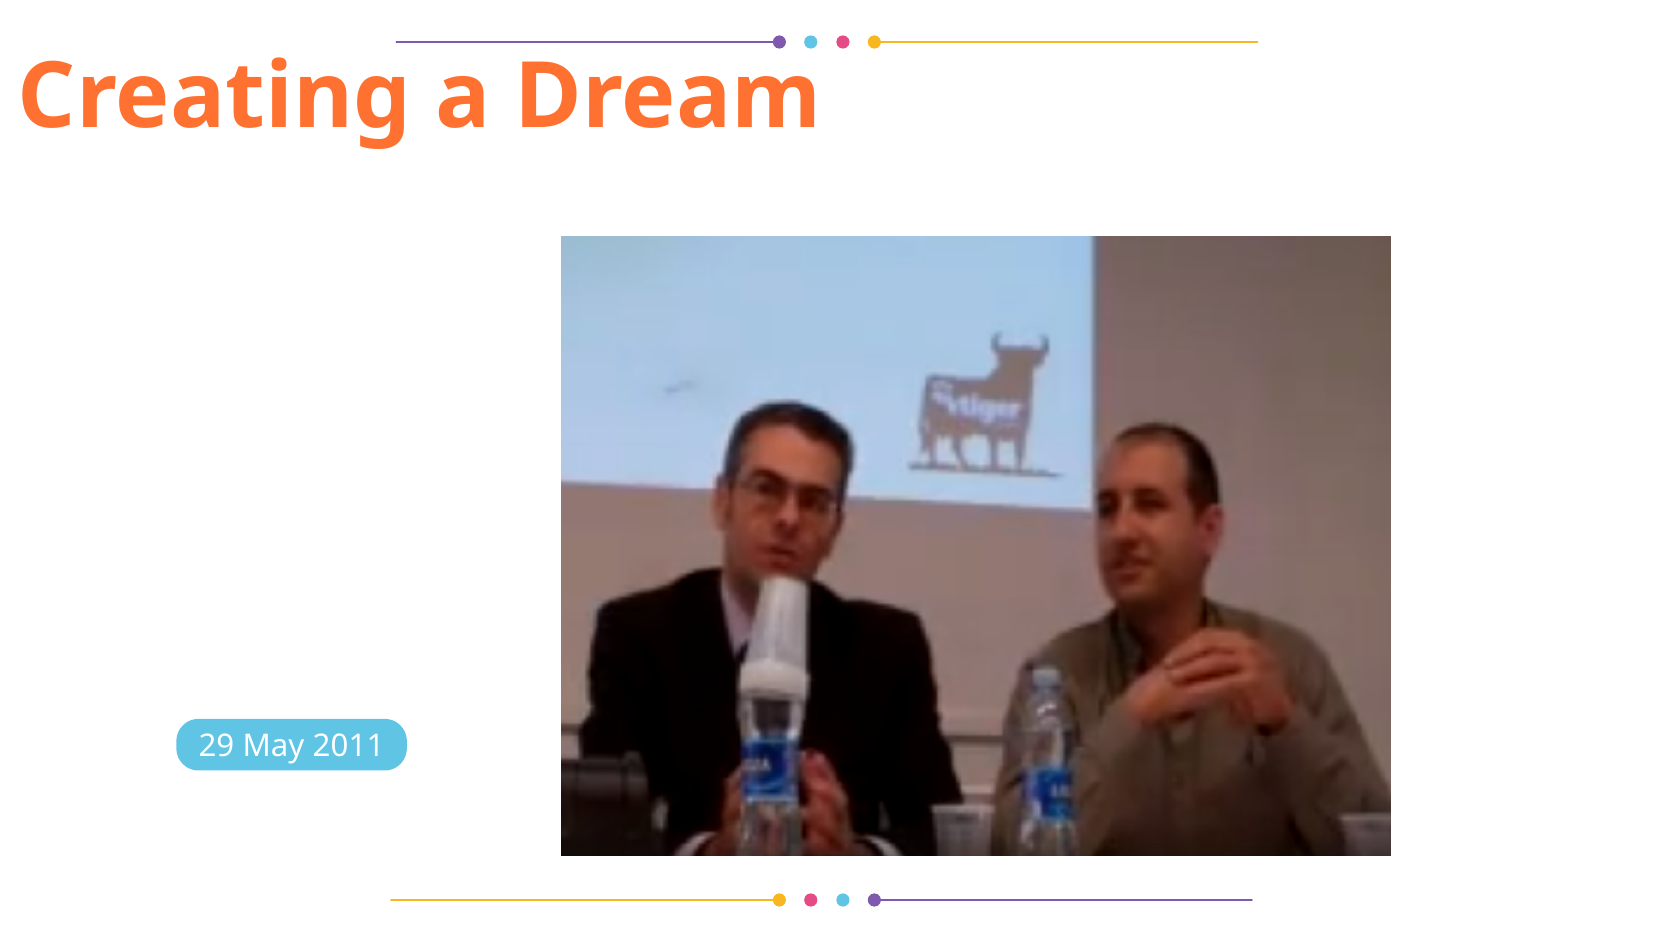

Creating a Dream
# CANDY
29 May 2011